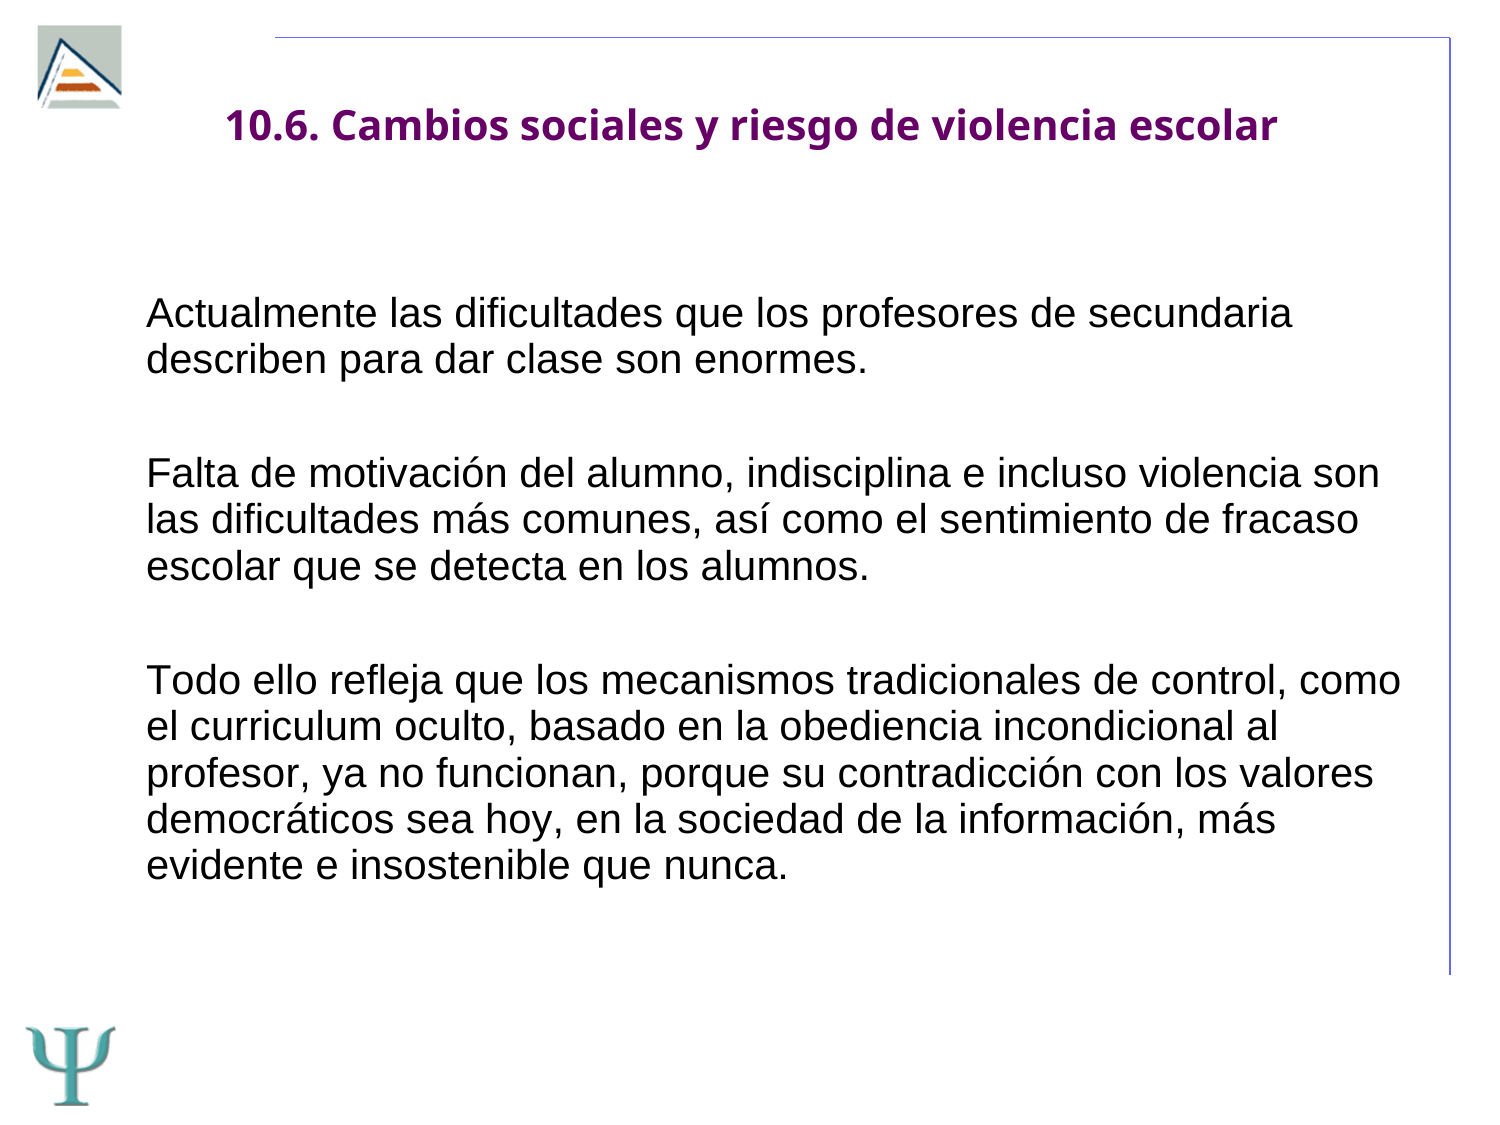

# 10.6. Cambios sociales y riesgo de violencia escolar
	Actualmente las dificultades que los profesores de secundaria describen para dar clase son enormes.
	Falta de motivación del alumno, indisciplina e incluso violencia son las dificultades más comunes, así como el sentimiento de fracaso escolar que se detecta en los alumnos.
	Todo ello refleja que los mecanismos tradicionales de control, como el curriculum oculto, basado en la obediencia incondicional al profesor, ya no funcionan, porque su contradicción con los valores democráticos sea hoy, en la sociedad de la información, más evidente e insostenible que nunca.